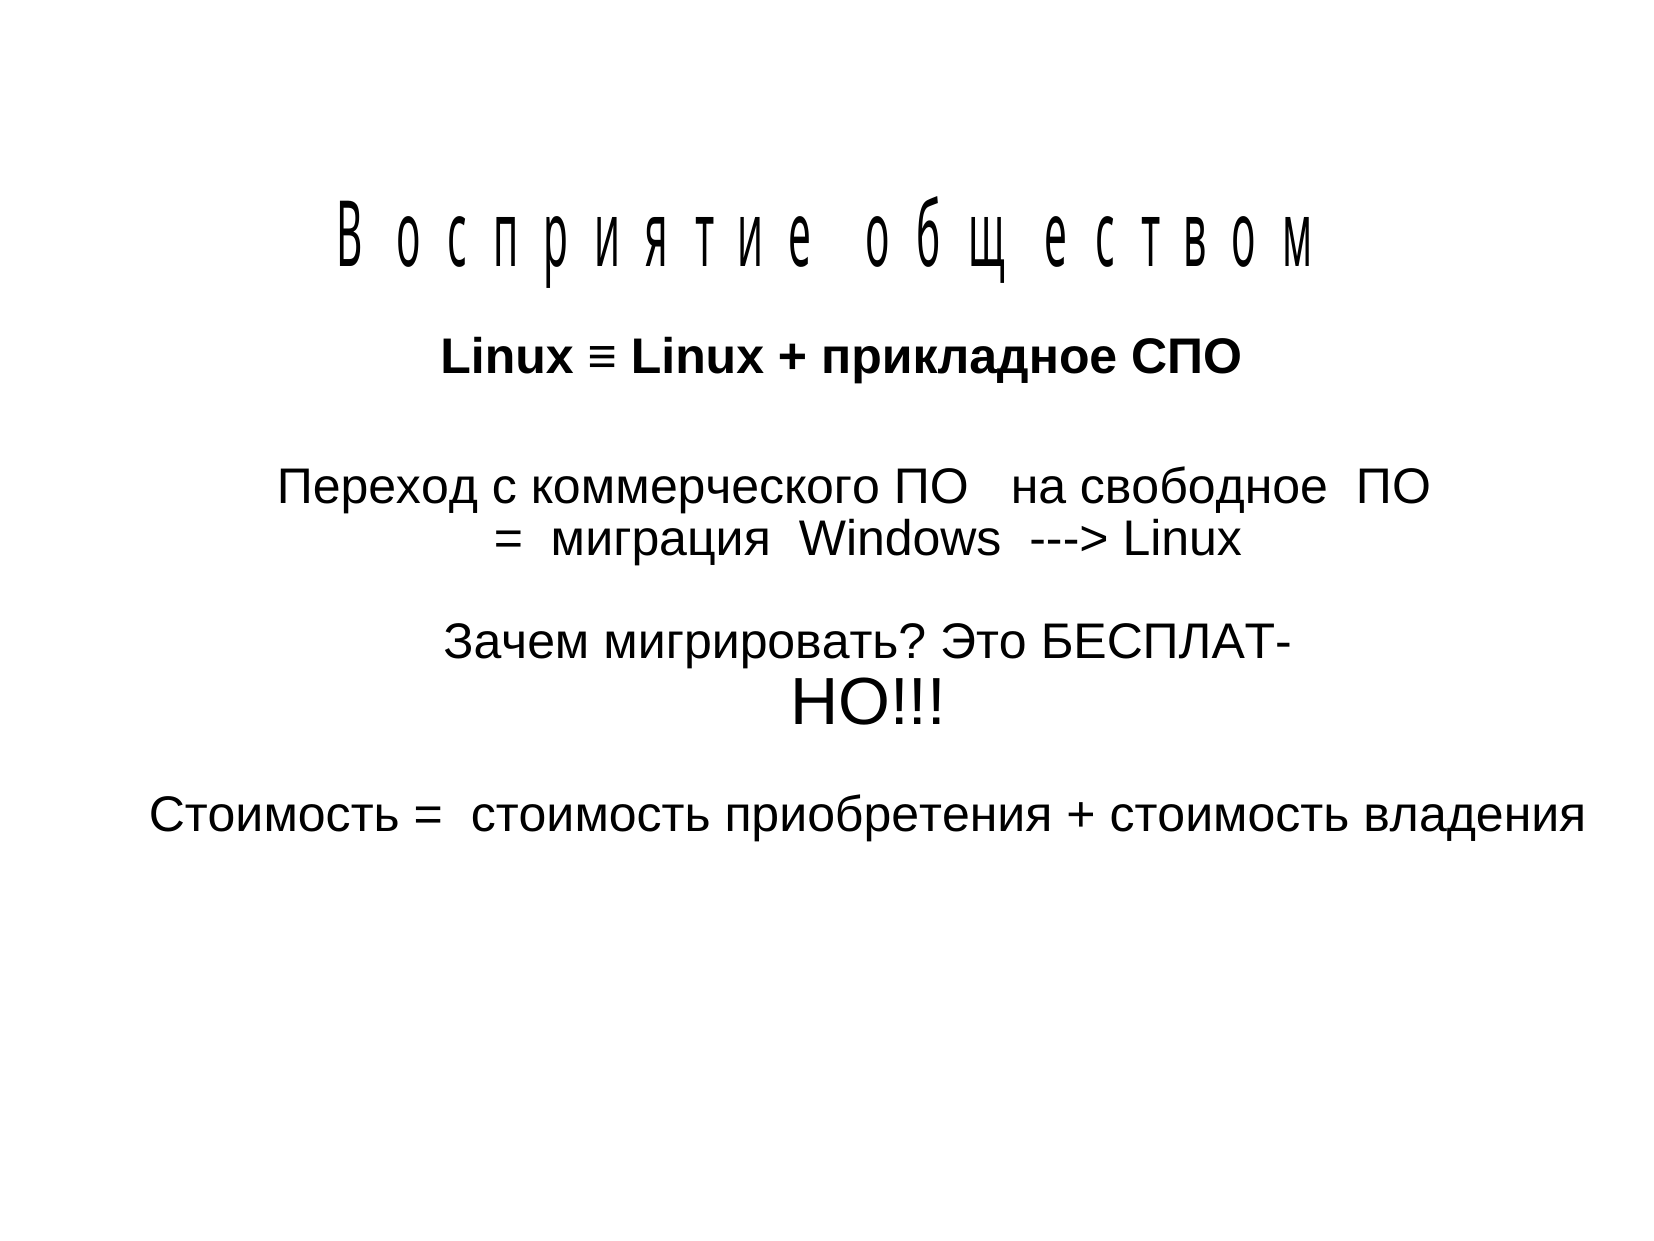

Восприятие обществом
Linux ≡ Linux + прикладное СПО
Переход с коммерческого ПО на свободное ПО
= миграция Windows ---> Linuх
Зачем мигрировать? Это БЕСПЛАТ-
НО!!!
Стоимость = стоимость приобретения + стоимость владения